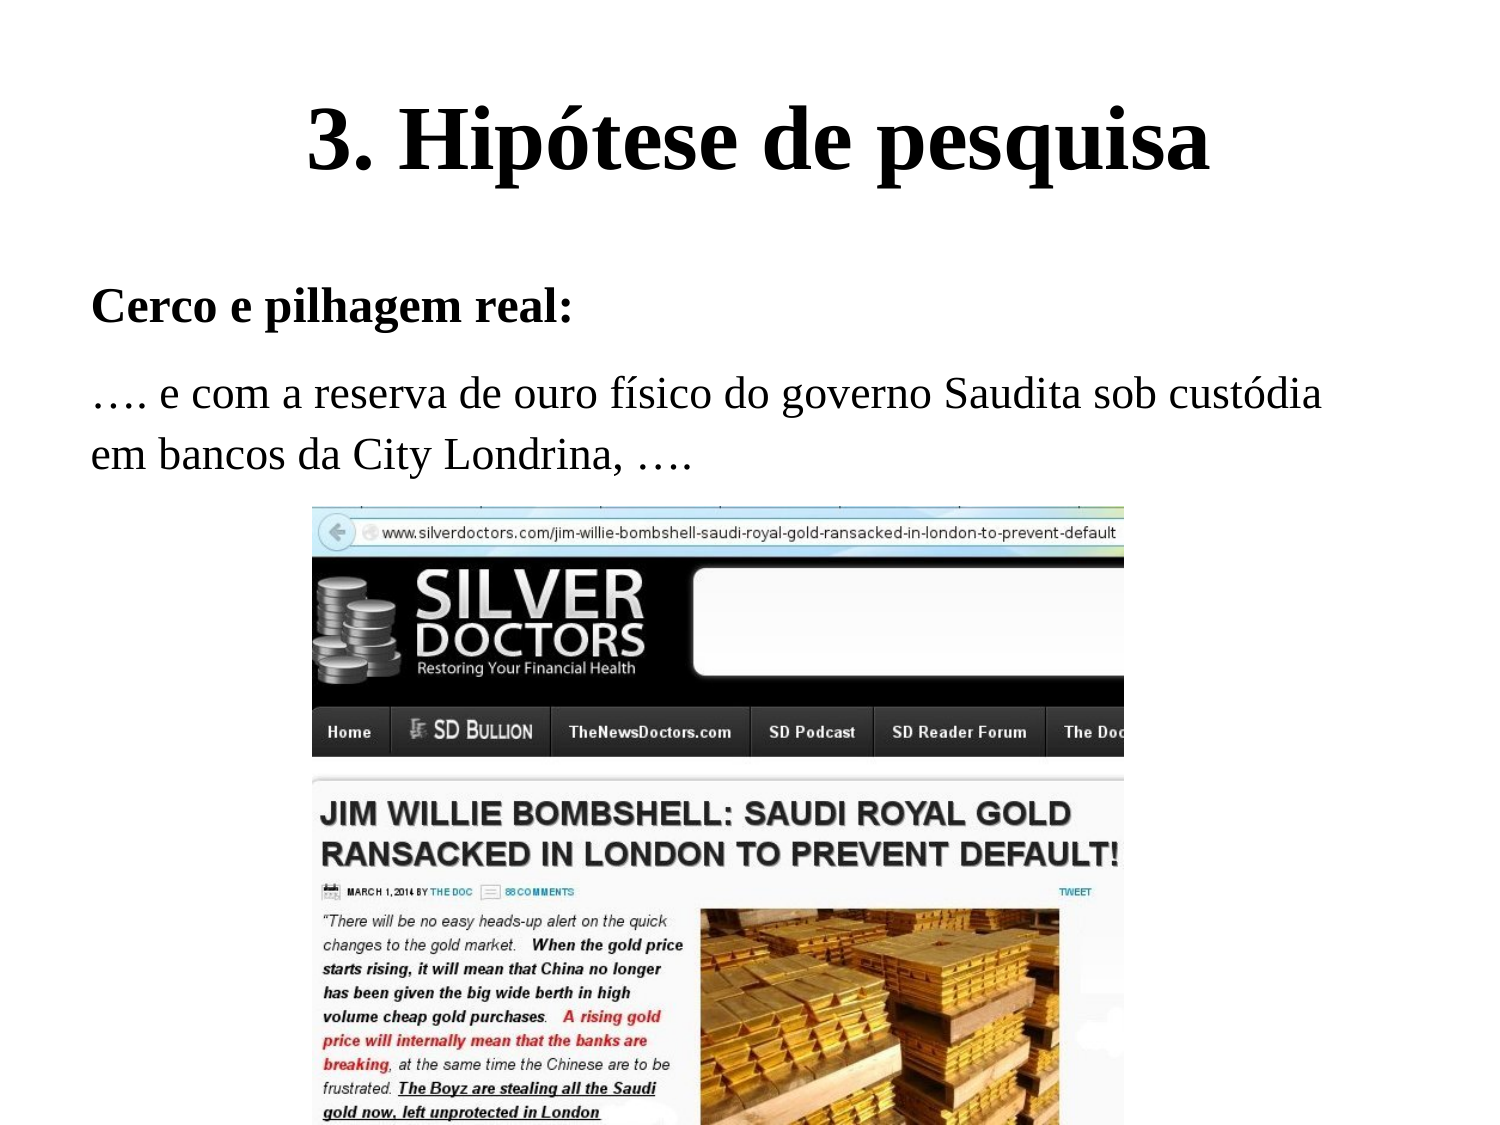

# 3. Hipótese de pesquisa
Cerco e pilhagem real:
…. e com a reserva de ouro físico do governo Saudita sob custódia
em bancos da City Londrina, ….